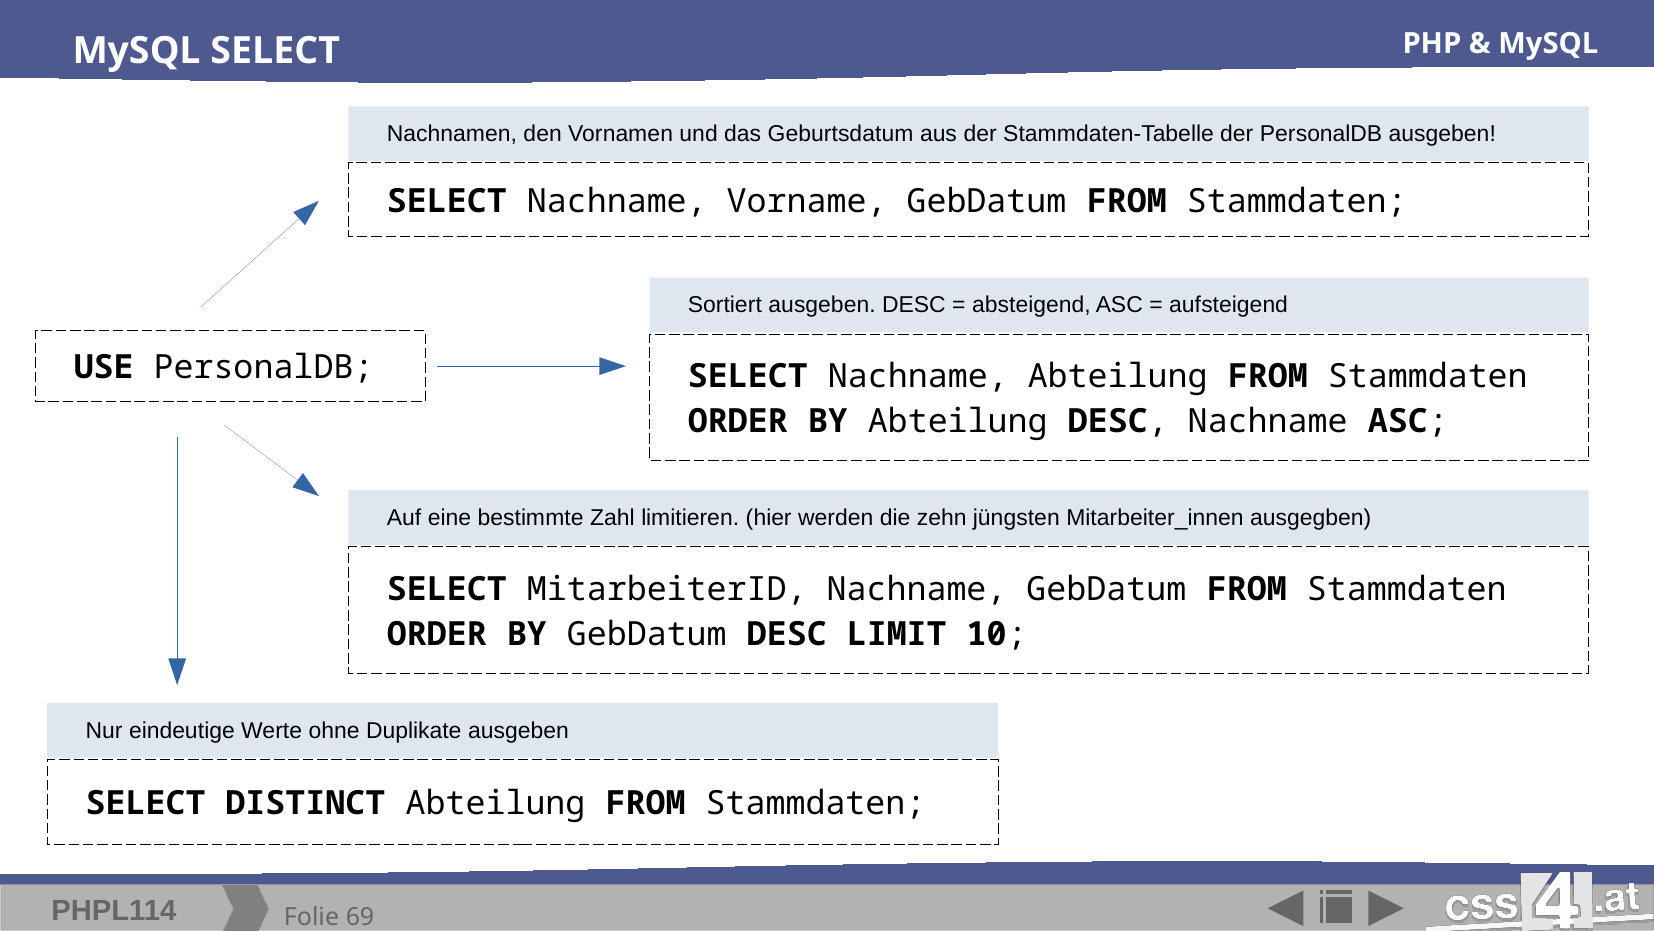

PHP & MySQL
MySQL SELECT
Nachnamen, den Vornamen und das Geburtsdatum aus der Stammdaten-Tabelle der PersonalDB ausgeben!
SELECT Nachname, Vorname, GebDatum FROM Stammdaten;
Sortiert ausgeben. DESC = absteigend, ASC = aufsteigend
USE PersonalDB;
SELECT Nachname, Abteilung FROM Stammdaten
ORDER BY Abteilung DESC, Nachname ASC;
Auf eine bestimmte Zahl limitieren. (hier werden die zehn jüngsten Mitarbeiter_innen ausgegben)
SELECT MitarbeiterID, Nachname, GebDatum FROM Stammdaten
ORDER BY GebDatum DESC LIMIT 10;
Nur eindeutige Werte ohne Duplikate ausgeben
SELECT DISTINCT Abteilung FROM Stammdaten;
PHPL114
Folie